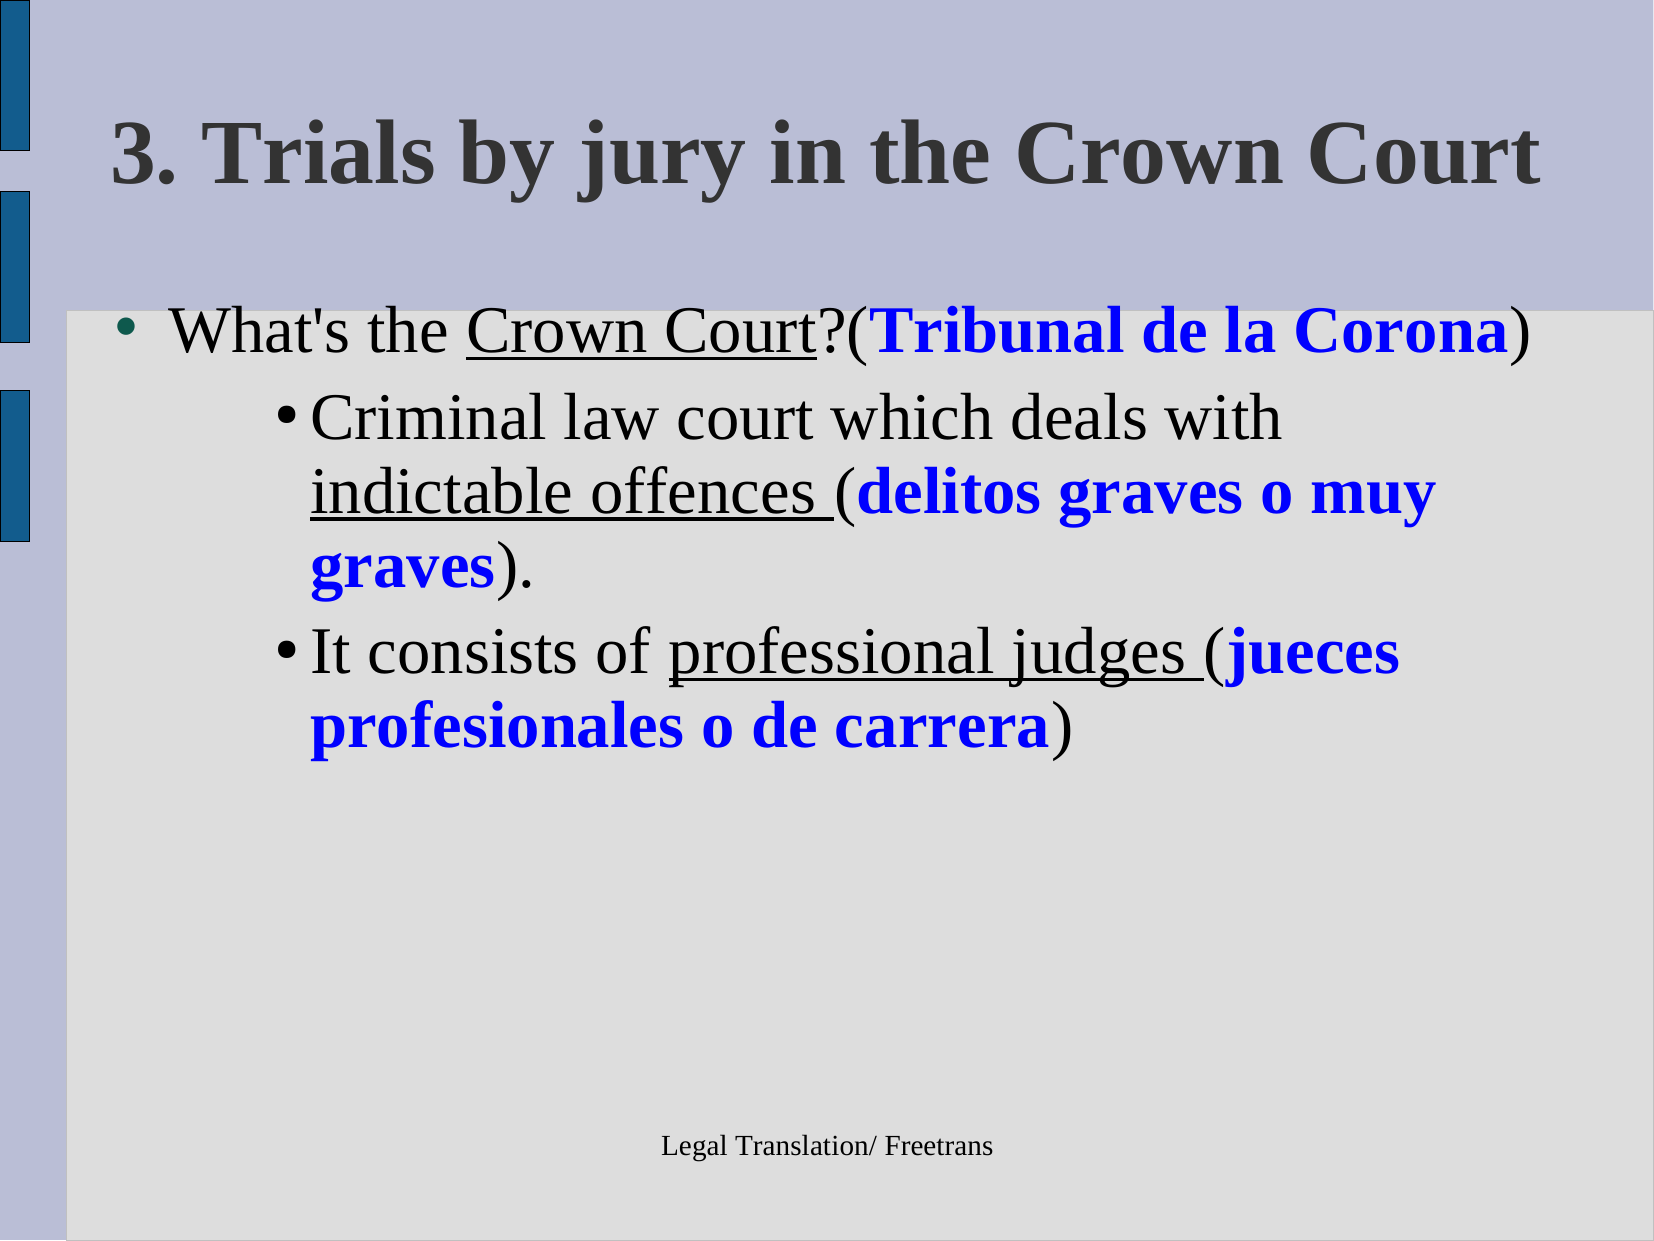

# 3. Trials by jury in the Crown Court
What's the Crown Court?(Tribunal de la Corona)
Criminal law court which deals with indictable offences (delitos graves o muy graves).
It consists of professional judges (jueces profesionales o de carrera)
Legal Translation/ Freetrans